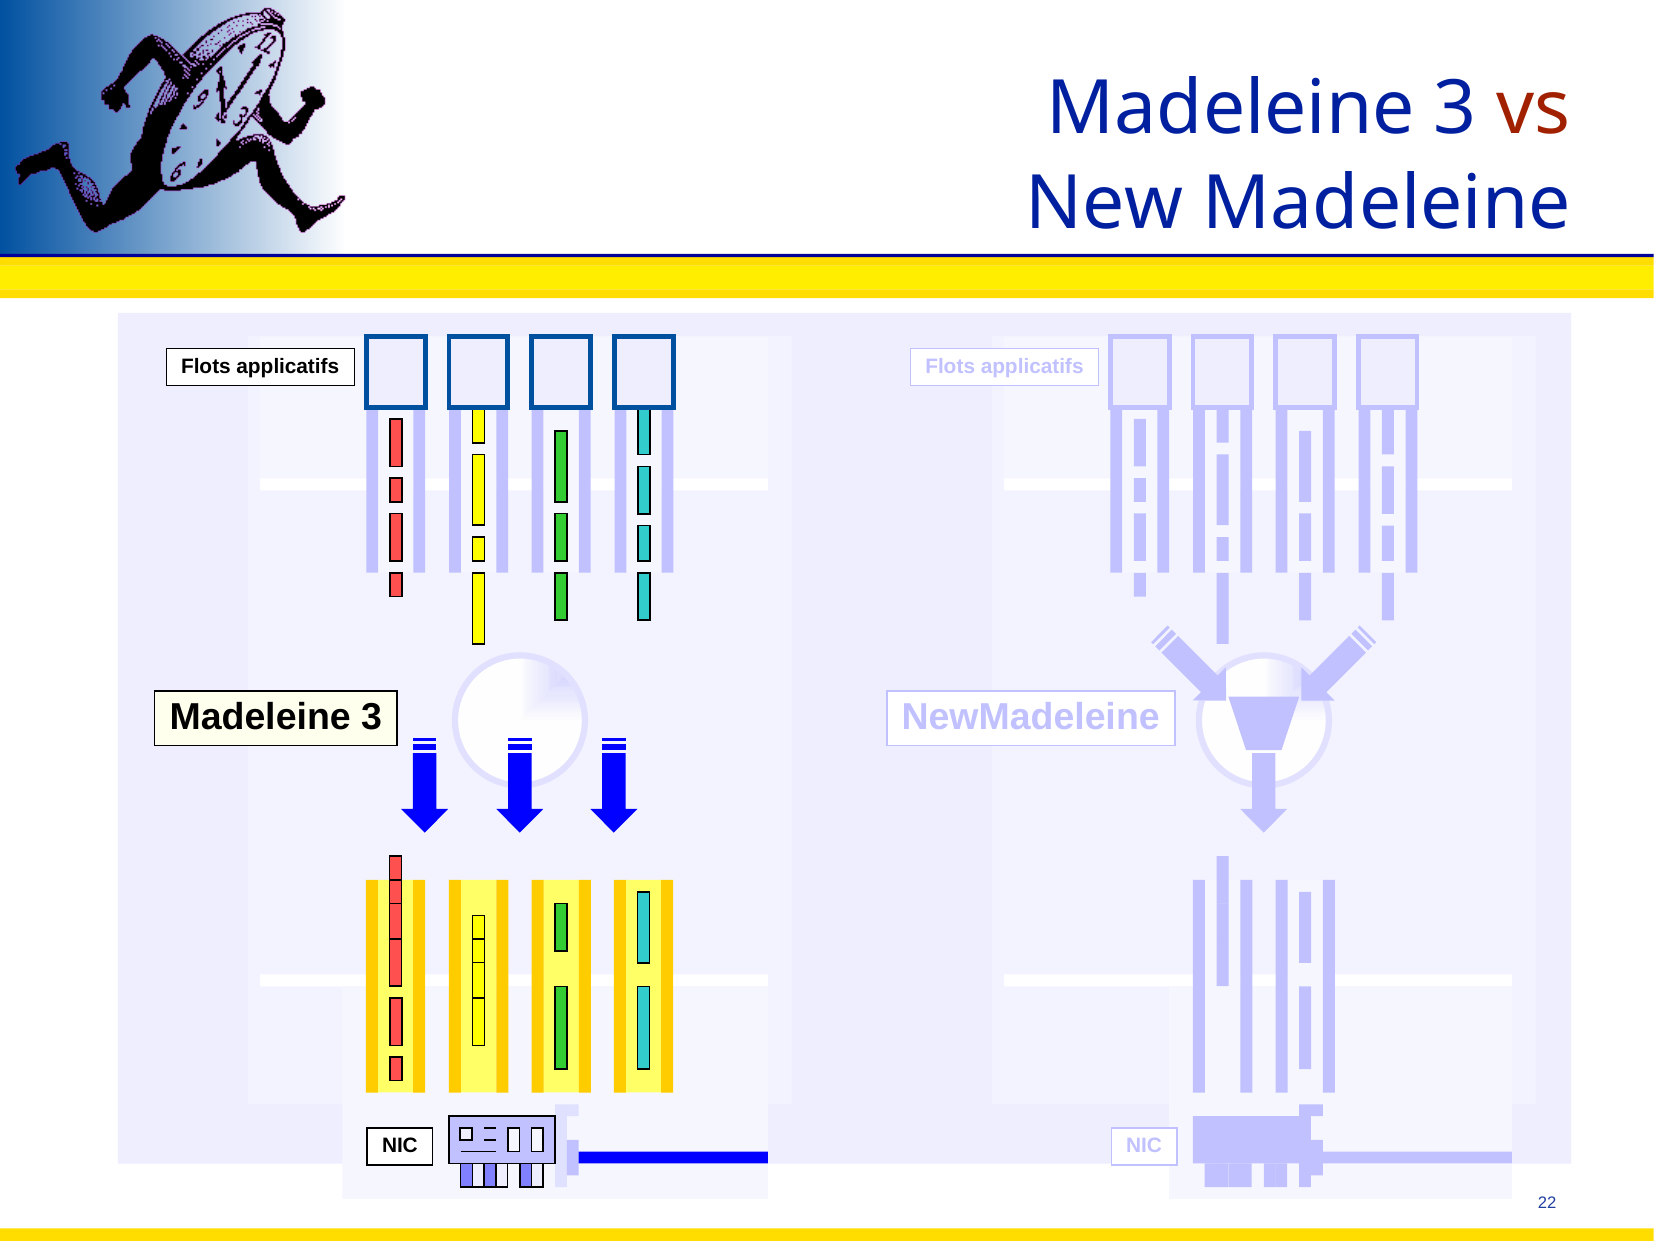

# Madeleine 3 vs New Madeleine
Flots applicatifs
Flots applicatifs
Madeleine 3
NewMadeleine
NIC
NIC